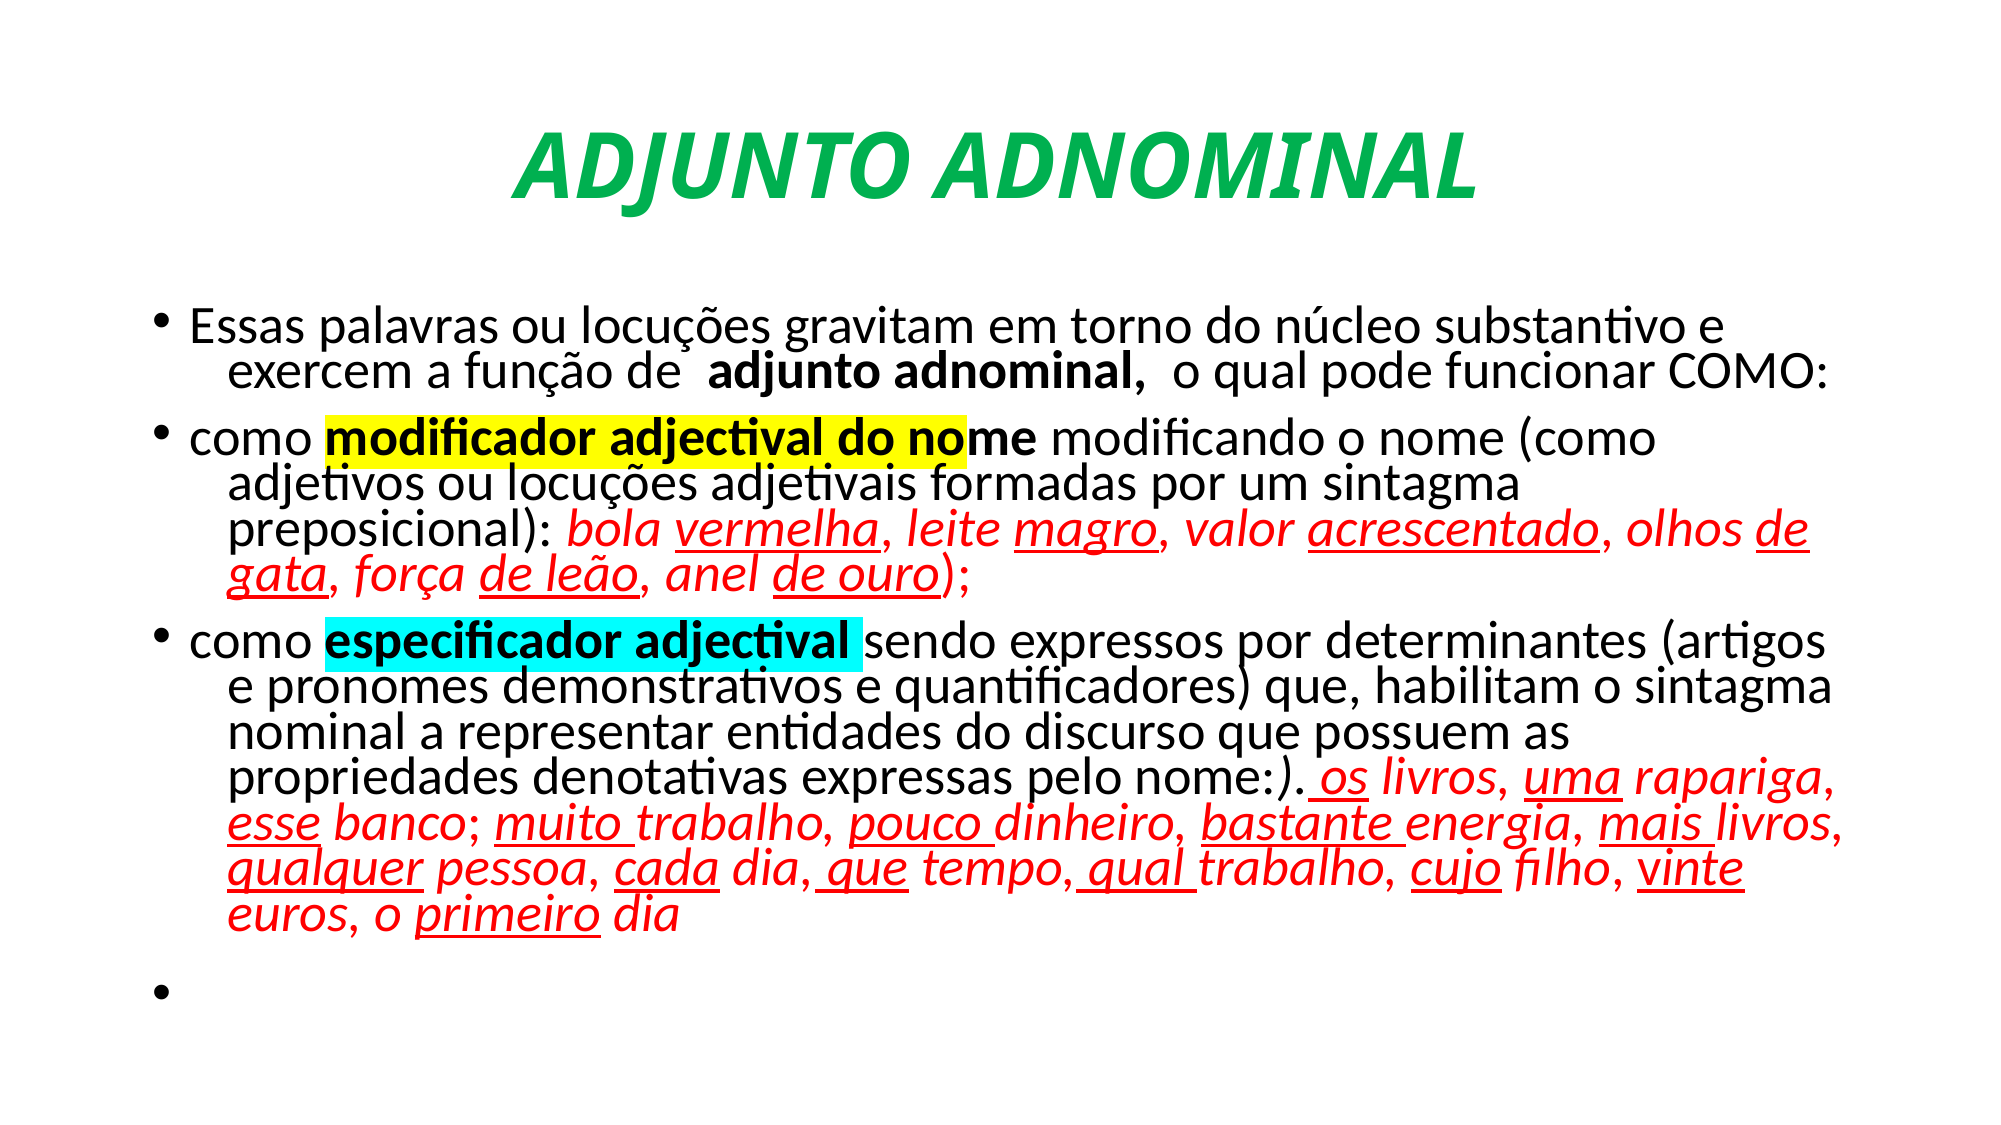

# ADJUNTO ADNOMINAL
Essas palavras ou locuções gravitam em torno do núcleo substantivo e exercem a função de adjunto adnominal, o qual pode funcionar COMO:
como modificador adjectival do nome modificando o nome (como adjetivos ou locuções adjetivais formadas por um sintagma preposicional): bola vermelha, leite magro, valor acrescentado, olhos de gata, força de leão, anel de ouro);
como especificador adjectival sendo expressos por determinantes (artigos e pronomes demonstrativos e quantificadores) que, habilitam o sintagma nominal a representar entidades do discurso que possuem as propriedades denotativas expressas pelo nome:). os livros, uma rapariga, esse banco; muito trabalho, pouco dinheiro, bastante energia, mais livros, qualquer pessoa, cada dia, que tempo, qual trabalho, cujo filho, vinte euros, o primeiro dia